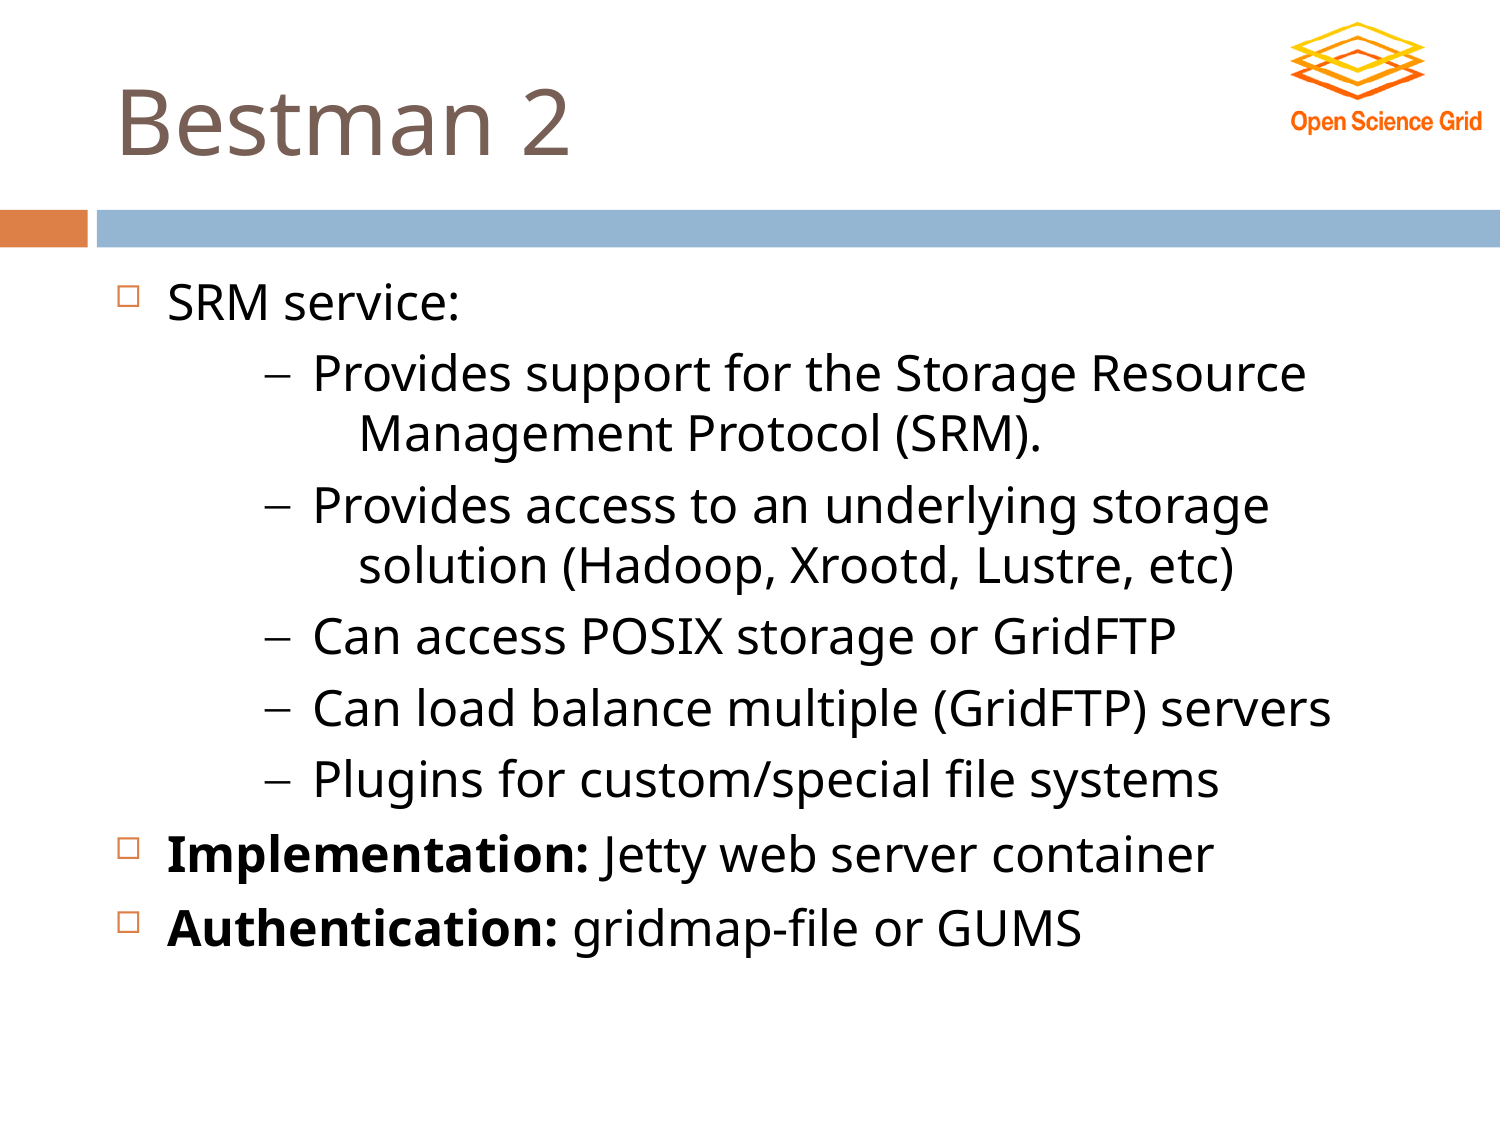

# Bestman 2
SRM service:
Provides support for the Storage Resource Management Protocol (SRM).
Provides access to an underlying storage solution (Hadoop, Xrootd, Lustre, etc)
Can access POSIX storage or GridFTP
Can load balance multiple (GridFTP) servers
Plugins for custom/special file systems
Implementation: Jetty web server container
Authentication: gridmap-file or GUMS